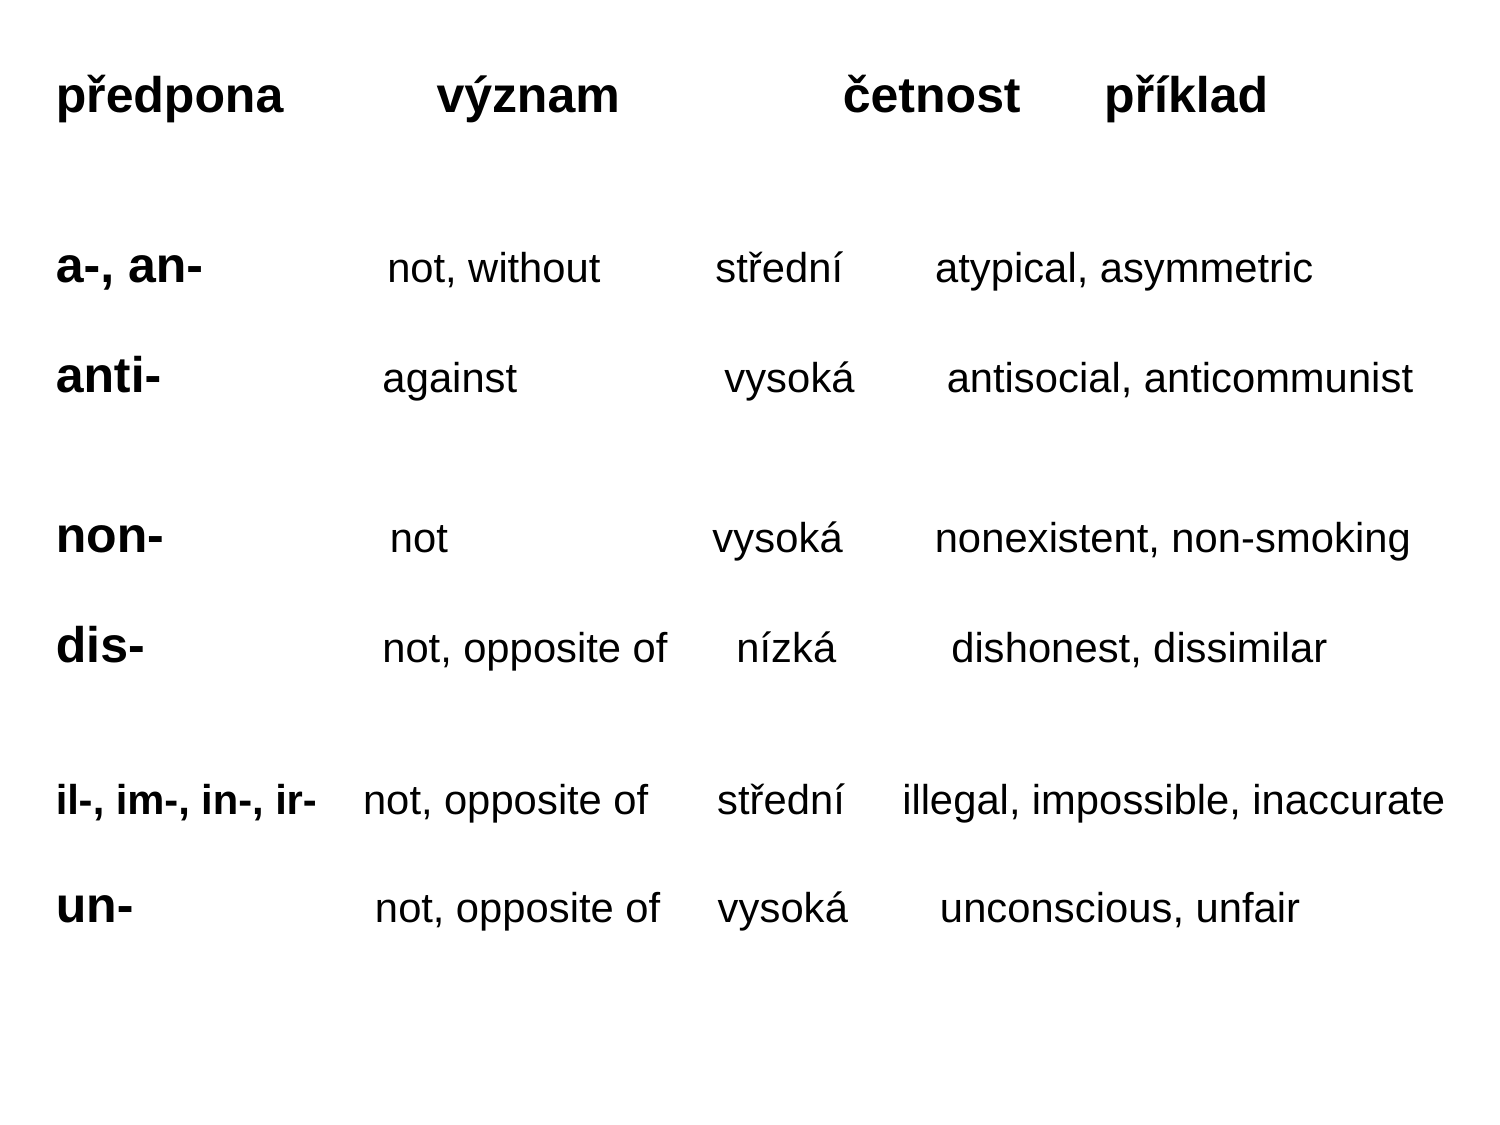

předpona význam četnost příklad
a-, an- not, without střední atypical, asymmetric
anti- against vysoká antisocial, anticommunist
non- not vysoká nonexistent, non-smoking
dis- not, opposite of nízká dishonest, dissimilar
il-, im-, in-, ir- not, opposite of střední illegal, impossible, inaccurate
un- not, opposite of vysoká unconscious, unfair